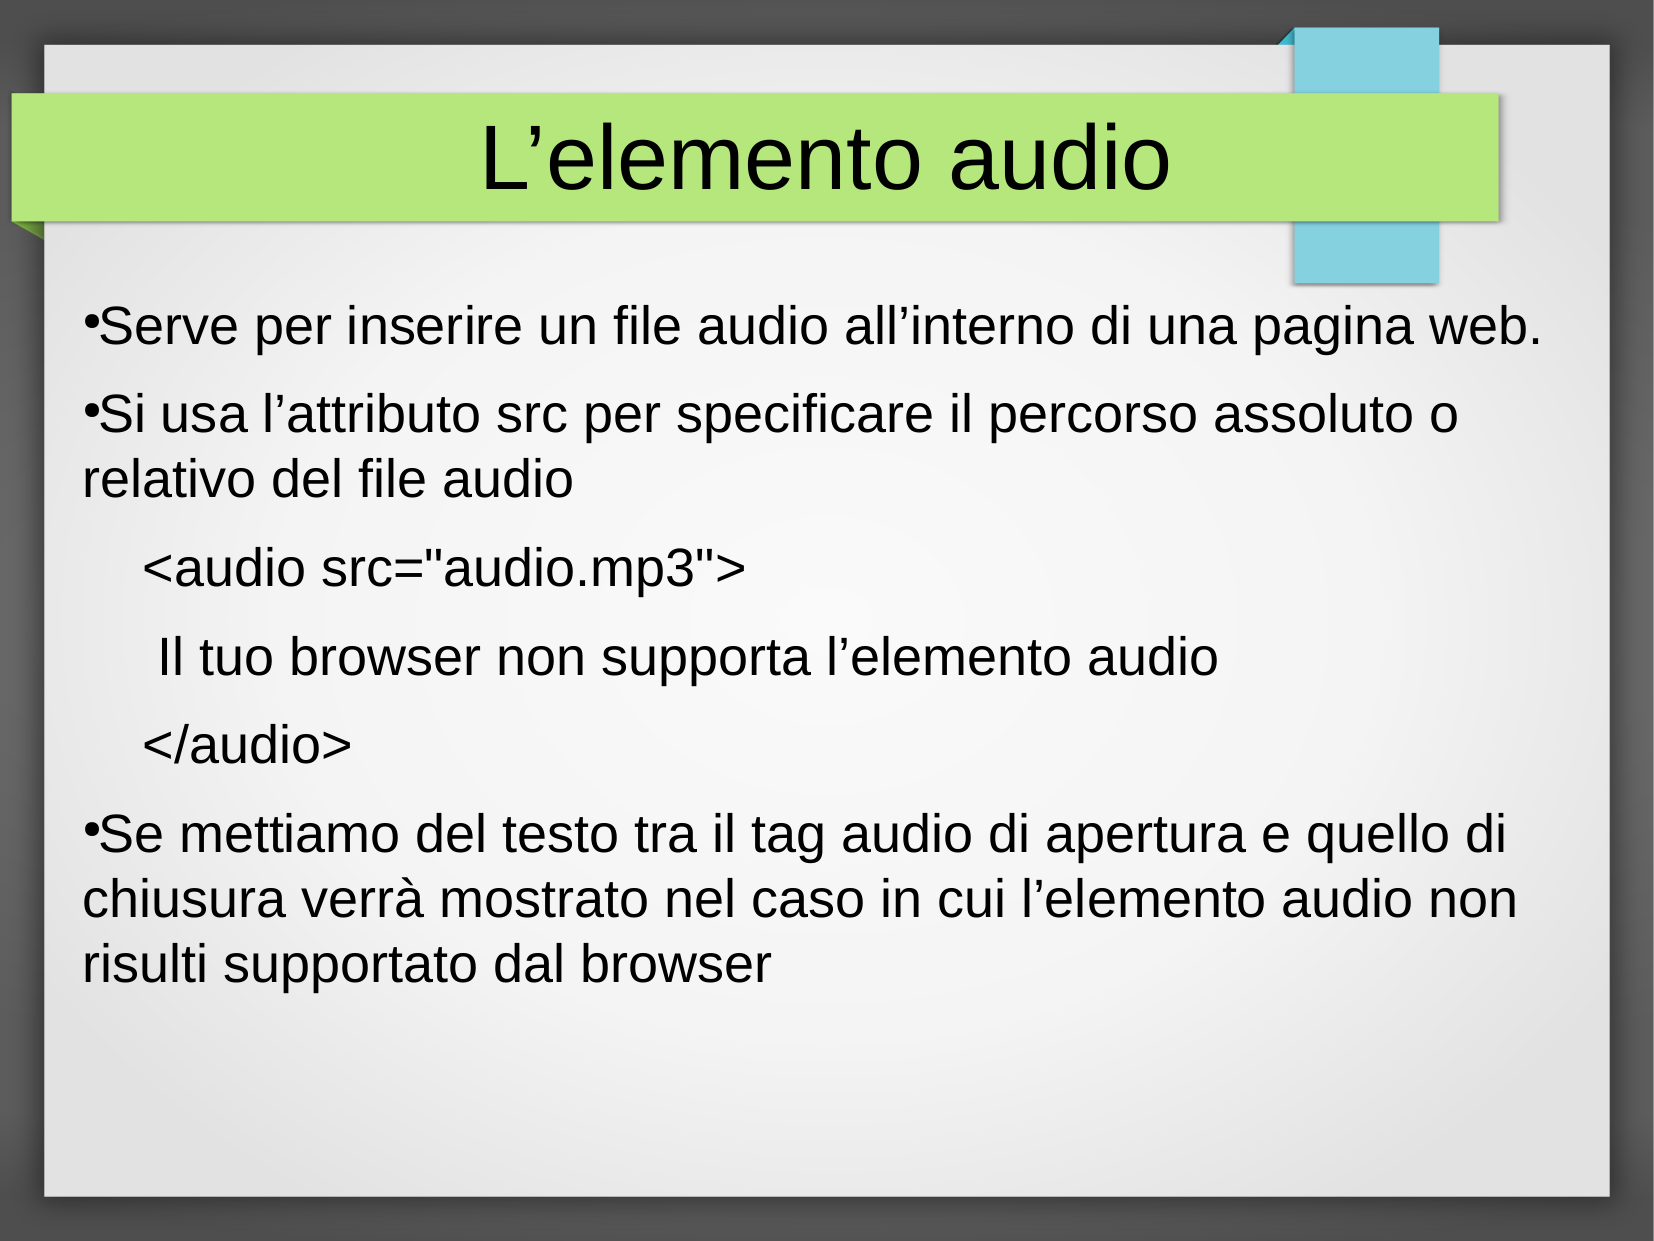

# L’elemento audio
Serve per inserire un file audio all’interno di una pagina web.
Si usa l’attributo src per specificare il percorso assoluto o relativo del file audio
 <audio src="audio.mp3">
 Il tuo browser non supporta l’elemento audio
 </audio>
Se mettiamo del testo tra il tag audio di apertura e quello di chiusura verrà mostrato nel caso in cui l’elemento audio non risulti supportato dal browser